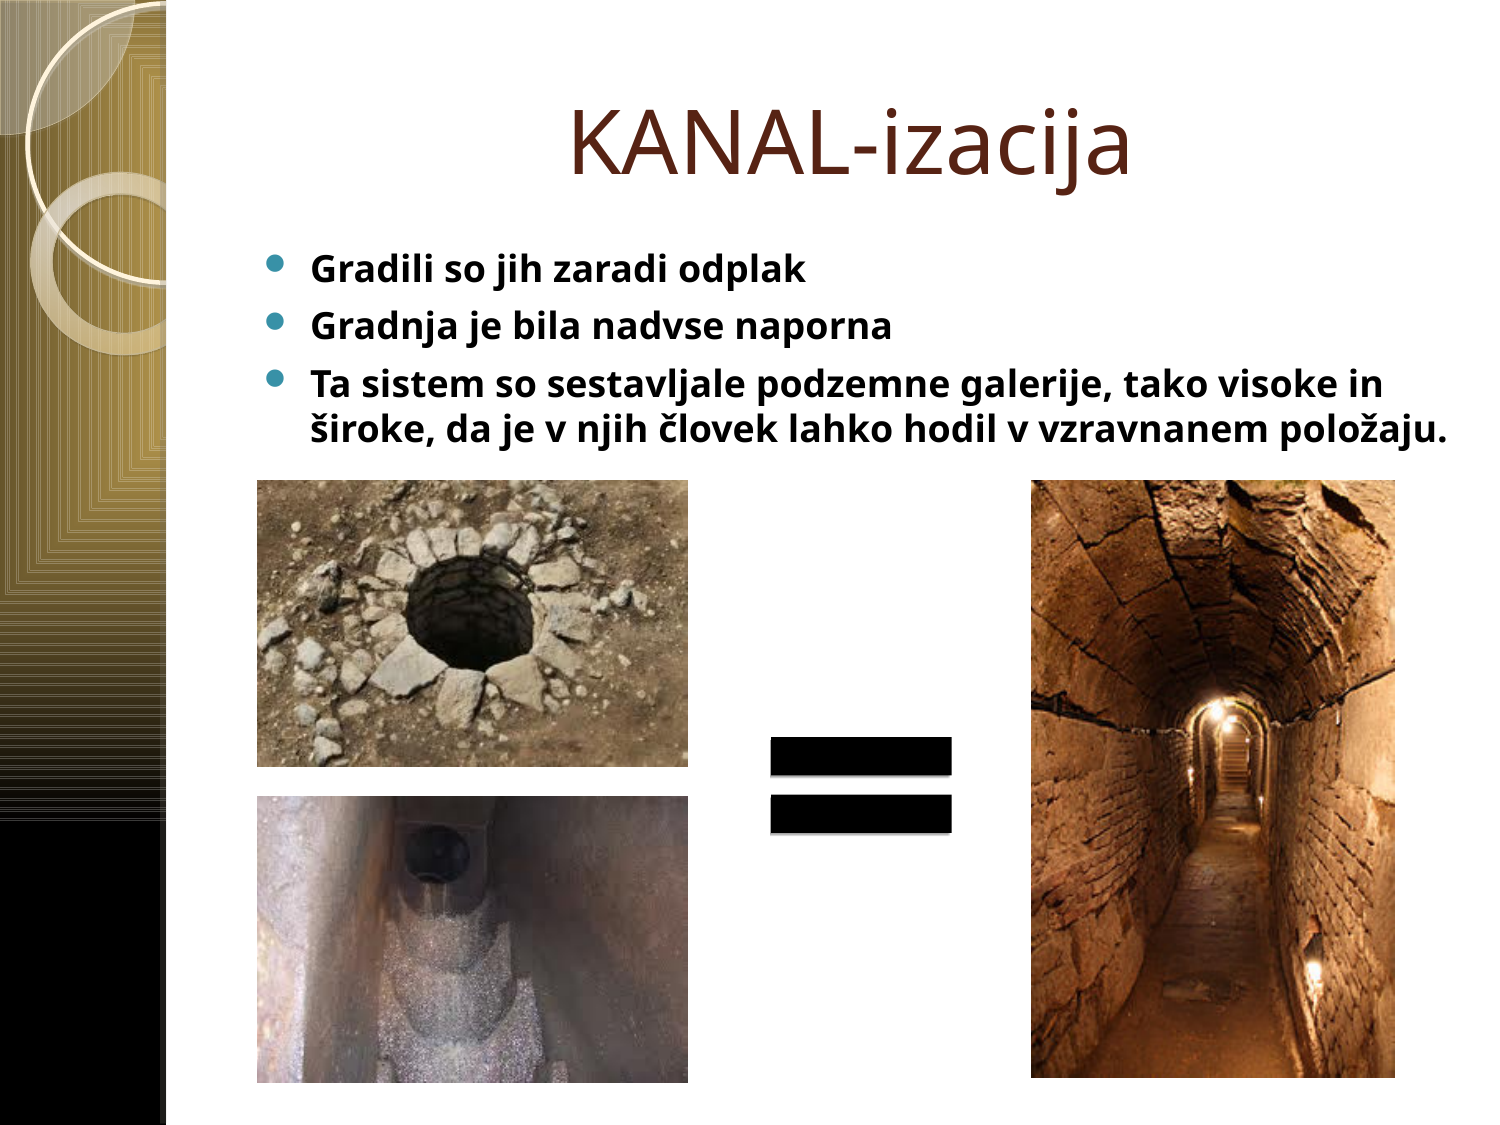

# KANAL-izacija
Gradili so jih zaradi odplak
Gradnja je bila nadvse naporna
Ta sistem so sestavljale podzemne galerije, tako visoke in široke, da je v njih človek lahko hodil v vzravnanem položaju.